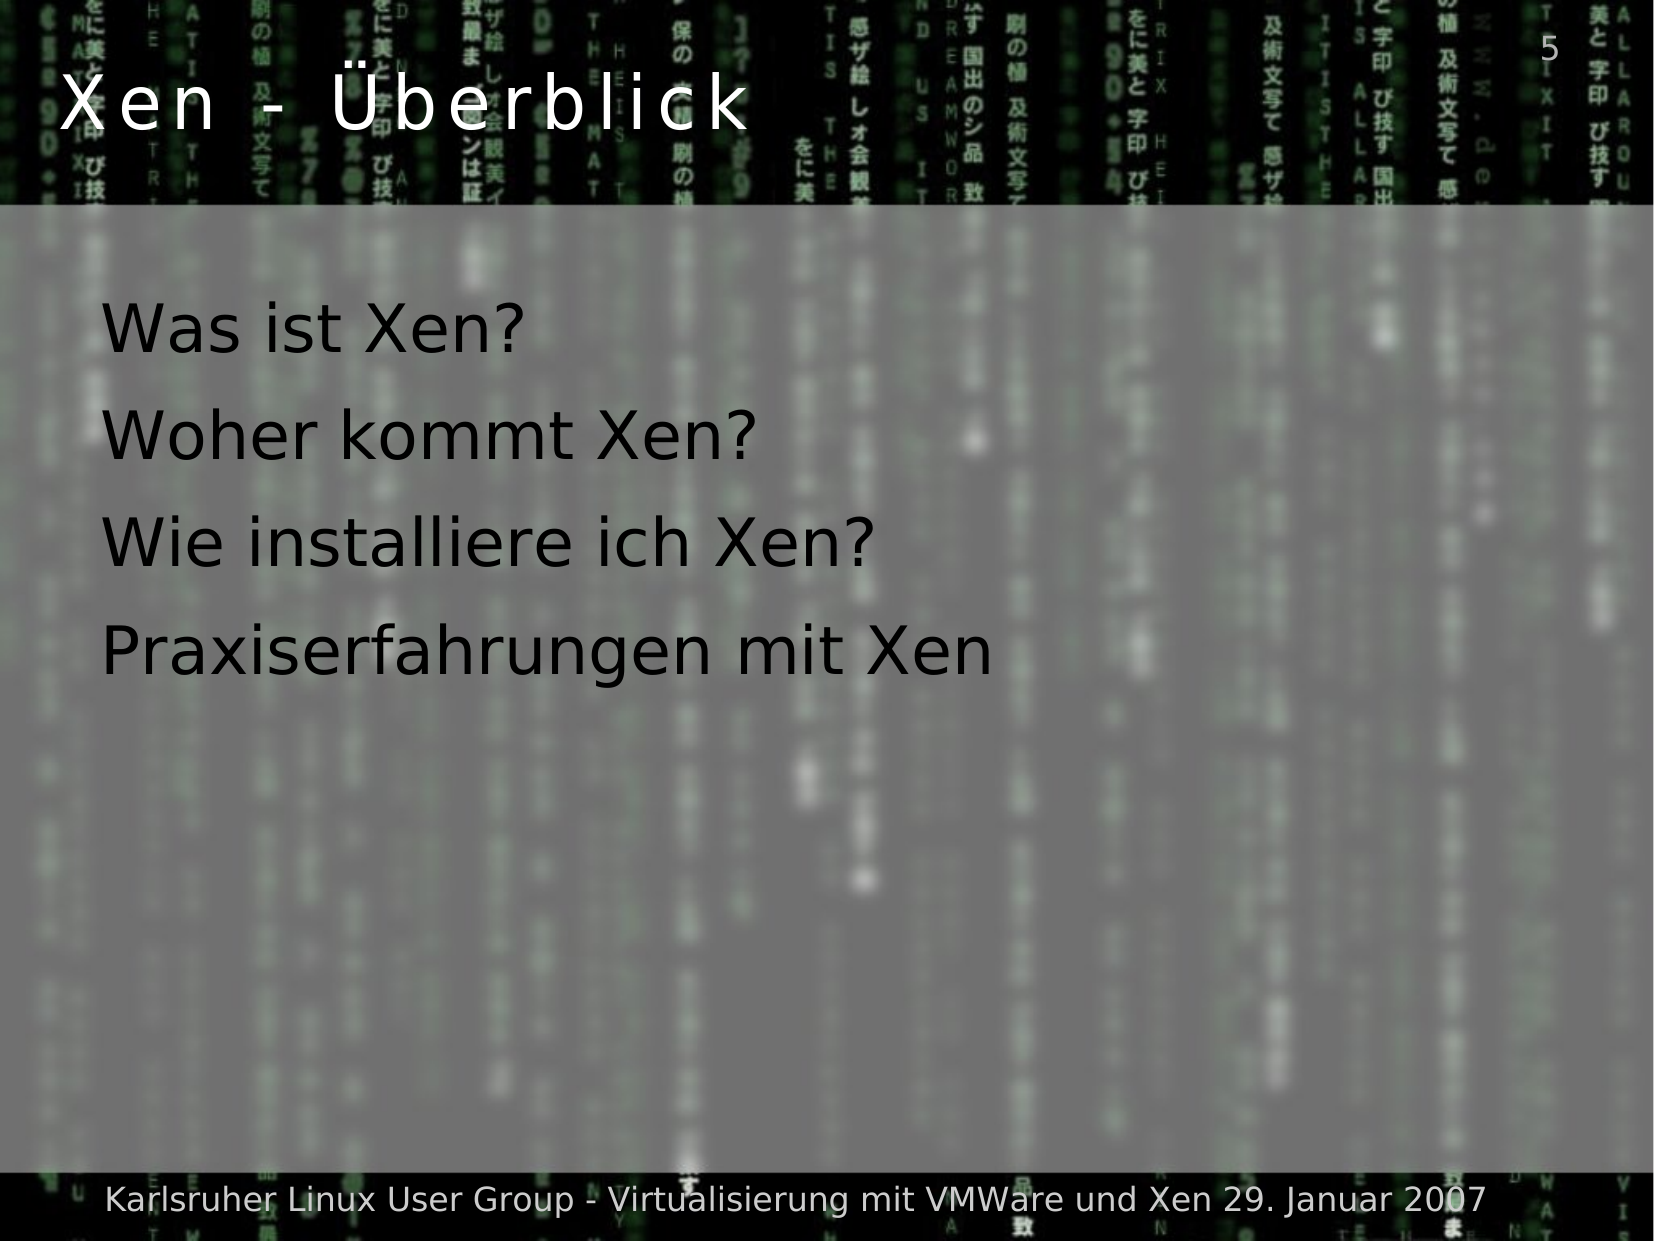

# Xen - Überblick
5
Was ist Xen?
Woher kommt Xen?
Wie installiere ich Xen?
Praxiserfahrungen mit Xen